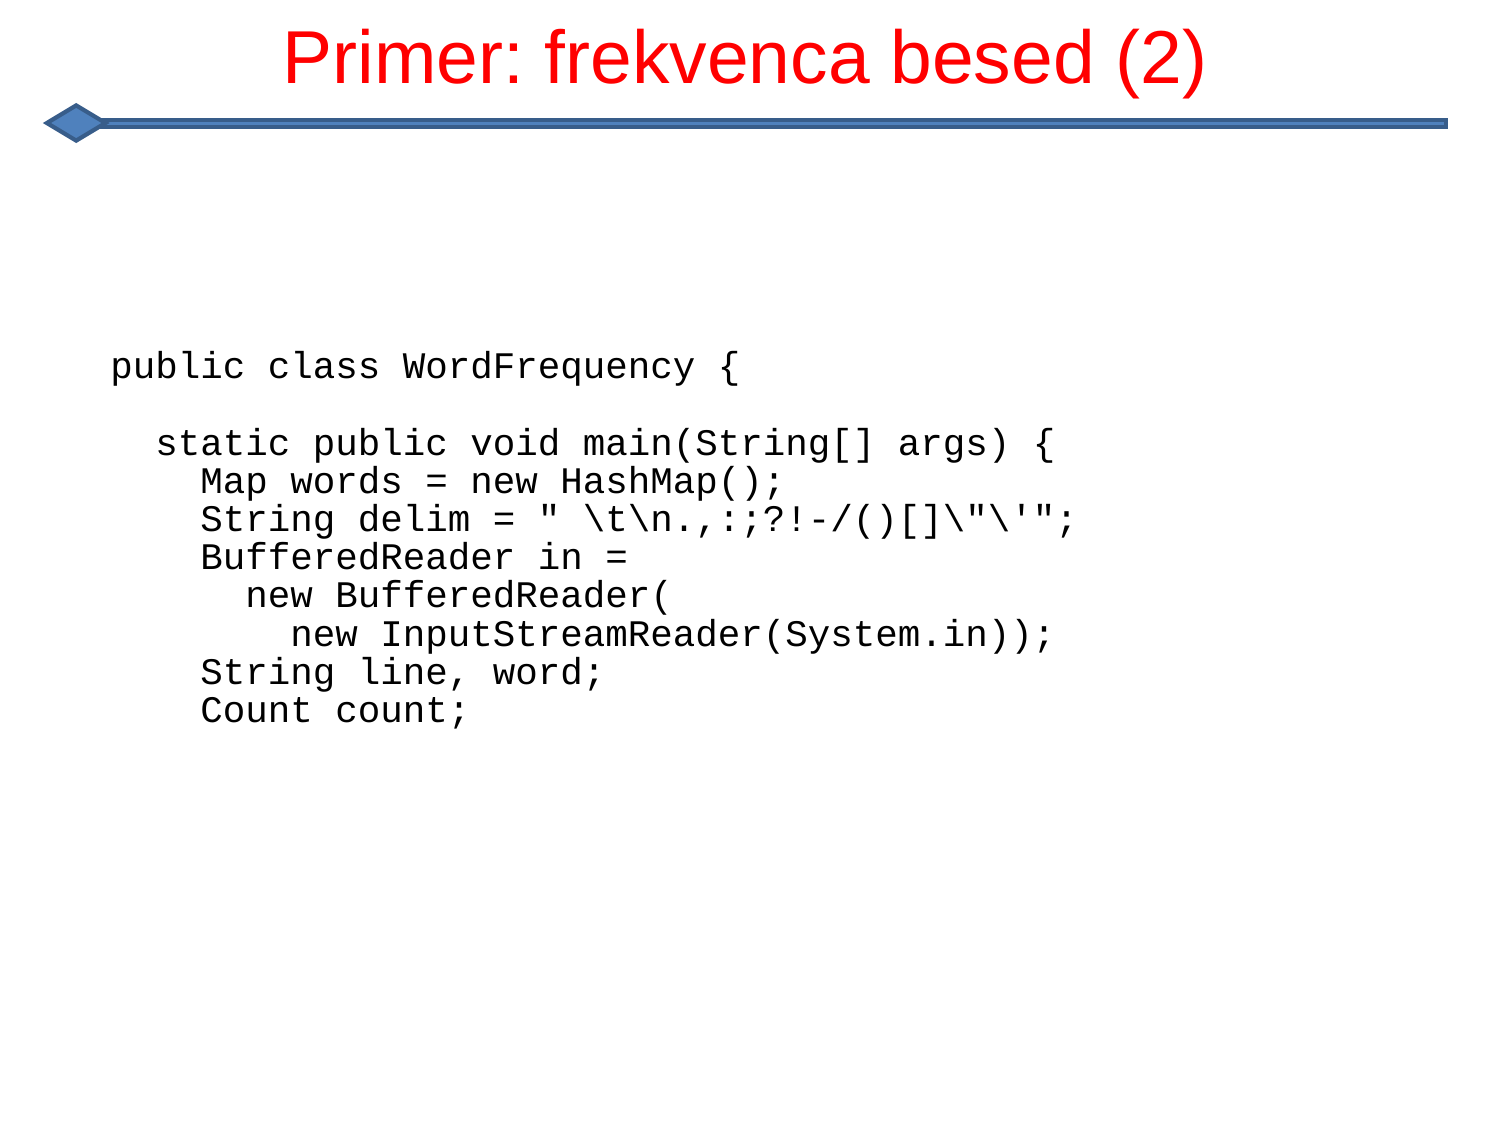

# Primer: frekvenca besed (2)
public class WordFrequency {
 static public void main(String[] args) {
 Map words = new HashMap();
 String delim = " \t\n.,:;?!-/()[]\"\'";
 BufferedReader in =
 new BufferedReader(
 new InputStreamReader(System.in));
 String line, word;
 Count count;